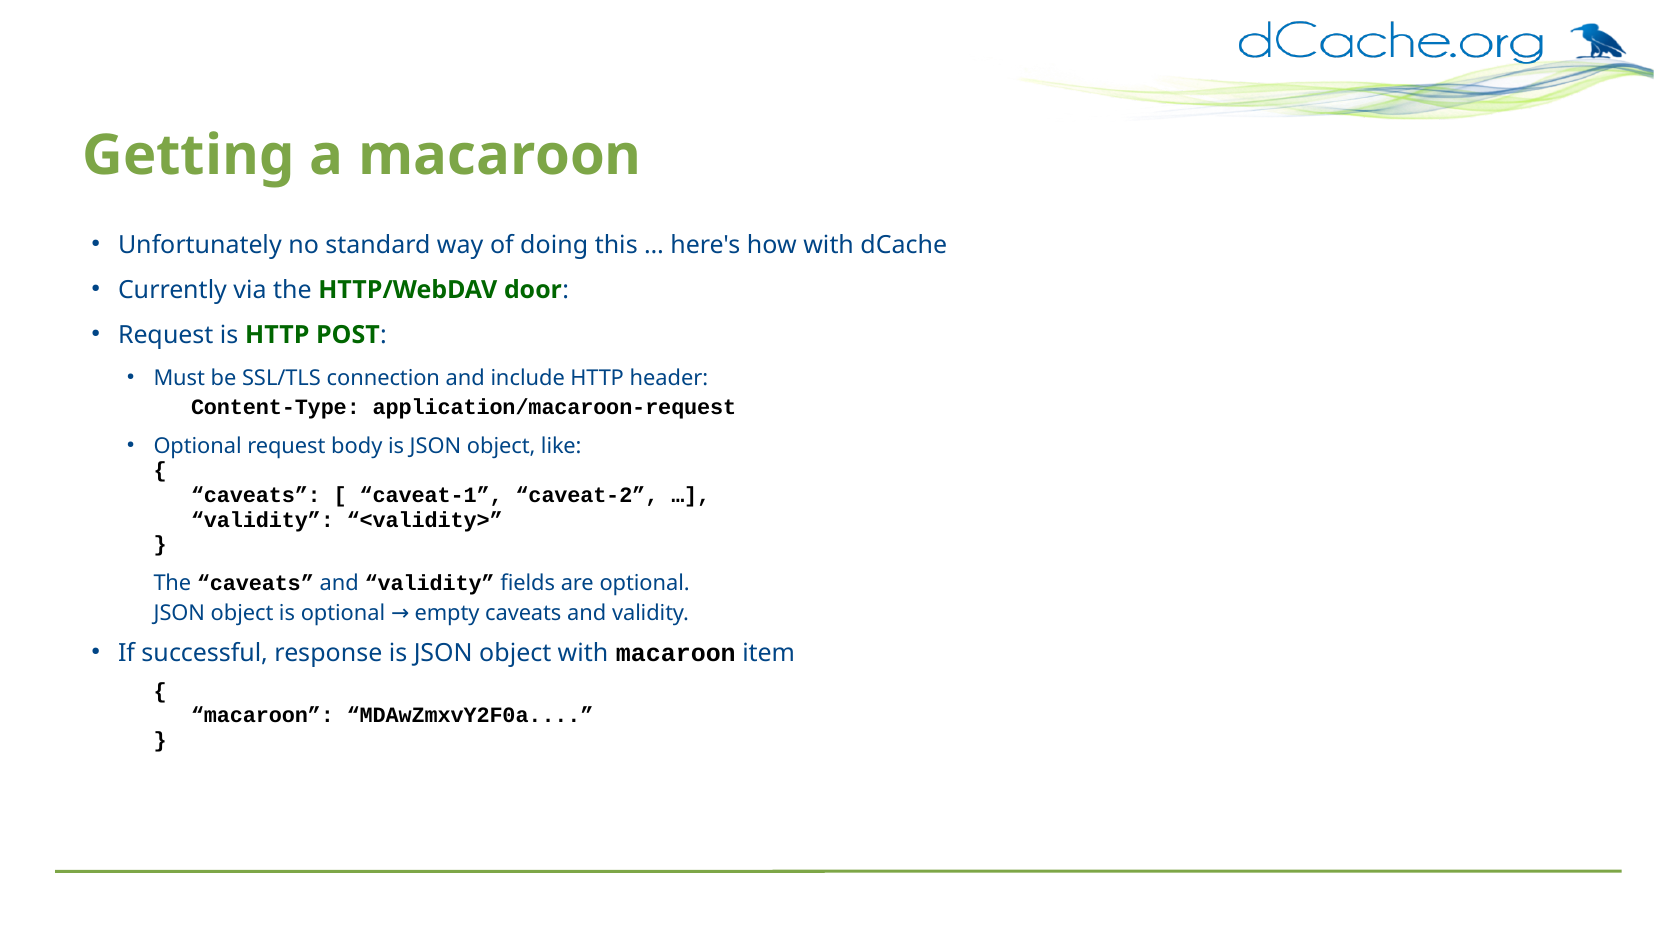

# Getting a macaroon
Unfortunately no standard way of doing this … here's how with dCache
Currently via the HTTP/WebDAV door:
Request is HTTP POST:
Must be SSL/TLS connection and include HTTP header:
	Content-Type: application/macaroon-request
Optional request body is JSON object, like:
{
	“caveats”: [ “caveat-1”, “caveat-2”, …],
	“validity”: “<validity>”
}
The “caveats” and “validity” fields are optional.
JSON object is optional → empty caveats and validity.
If successful, response is JSON object with macaroon item
{
	“macaroon”: “MDAwZmxvY2F0a....”
}